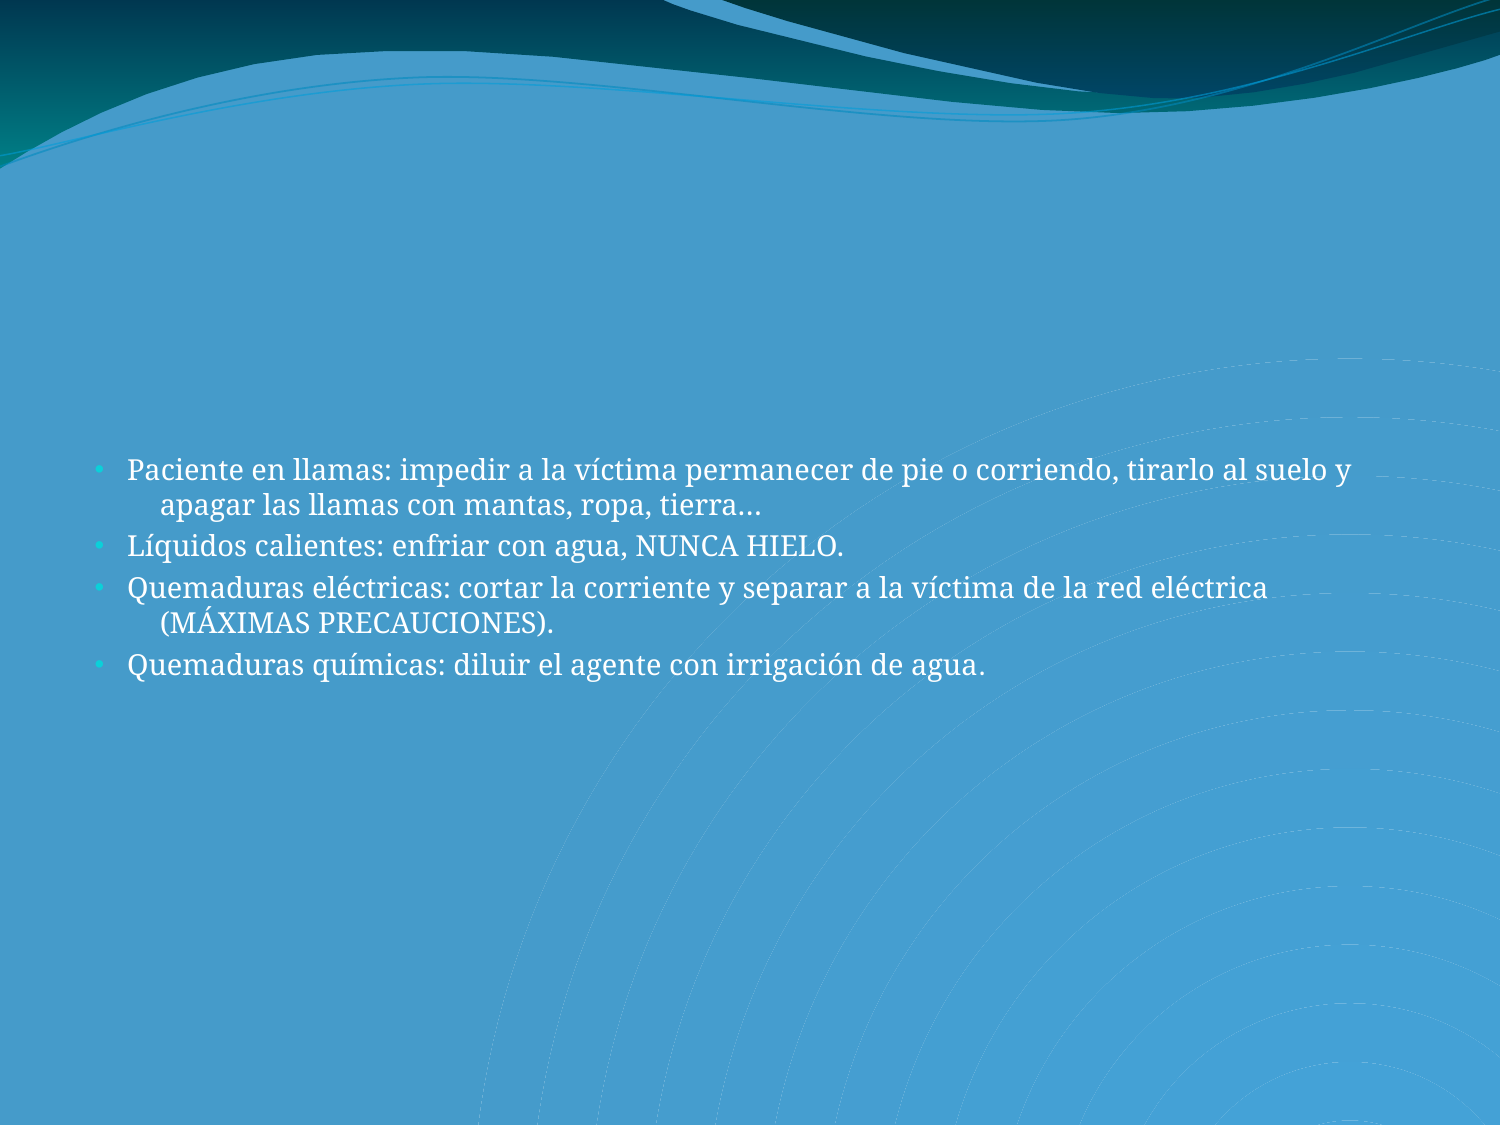

# Paciente en llamas: impedir a la víctima permanecer de pie o corriendo, tirarlo al suelo y apagar las llamas con mantas, ropa, tierra…
Líquidos calientes: enfriar con agua, NUNCA HIELO.
Quemaduras eléctricas: cortar la corriente y separar a la víctima de la red eléctrica (MÁXIMAS PRECAUCIONES).
Quemaduras químicas: diluir el agente con irrigación de agua.